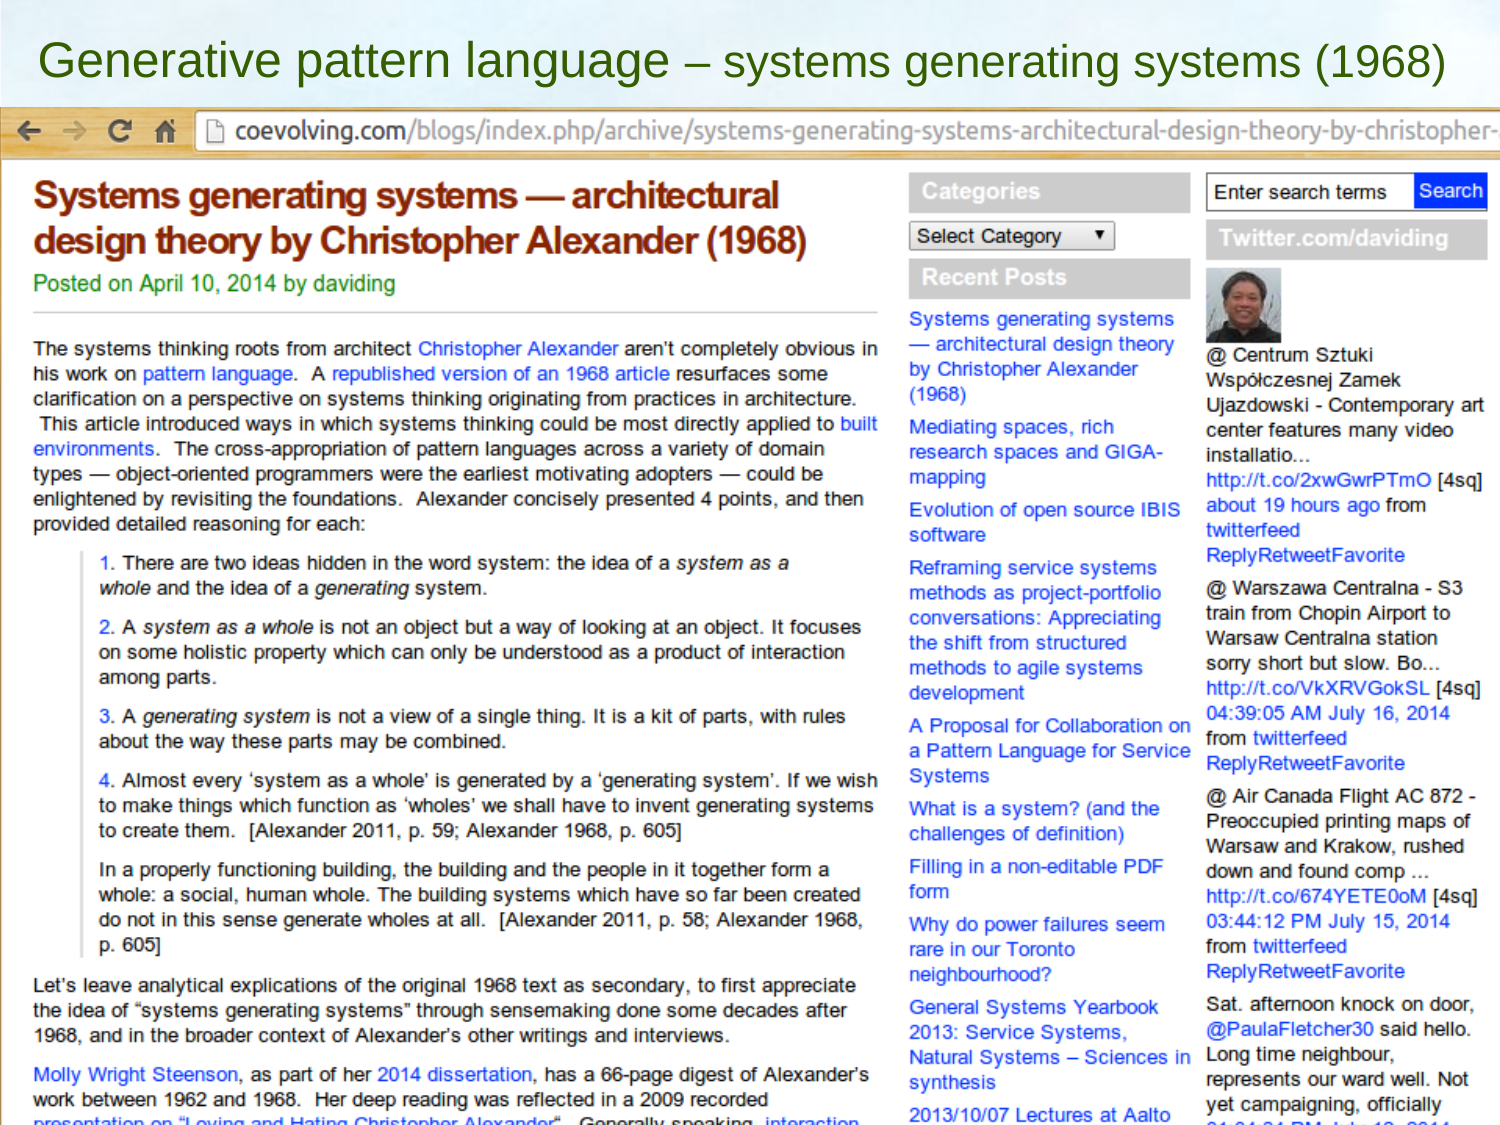

# Generative pattern language – systems generating systems (1968)
Incubating Service Systems Thinking
July 2014
19